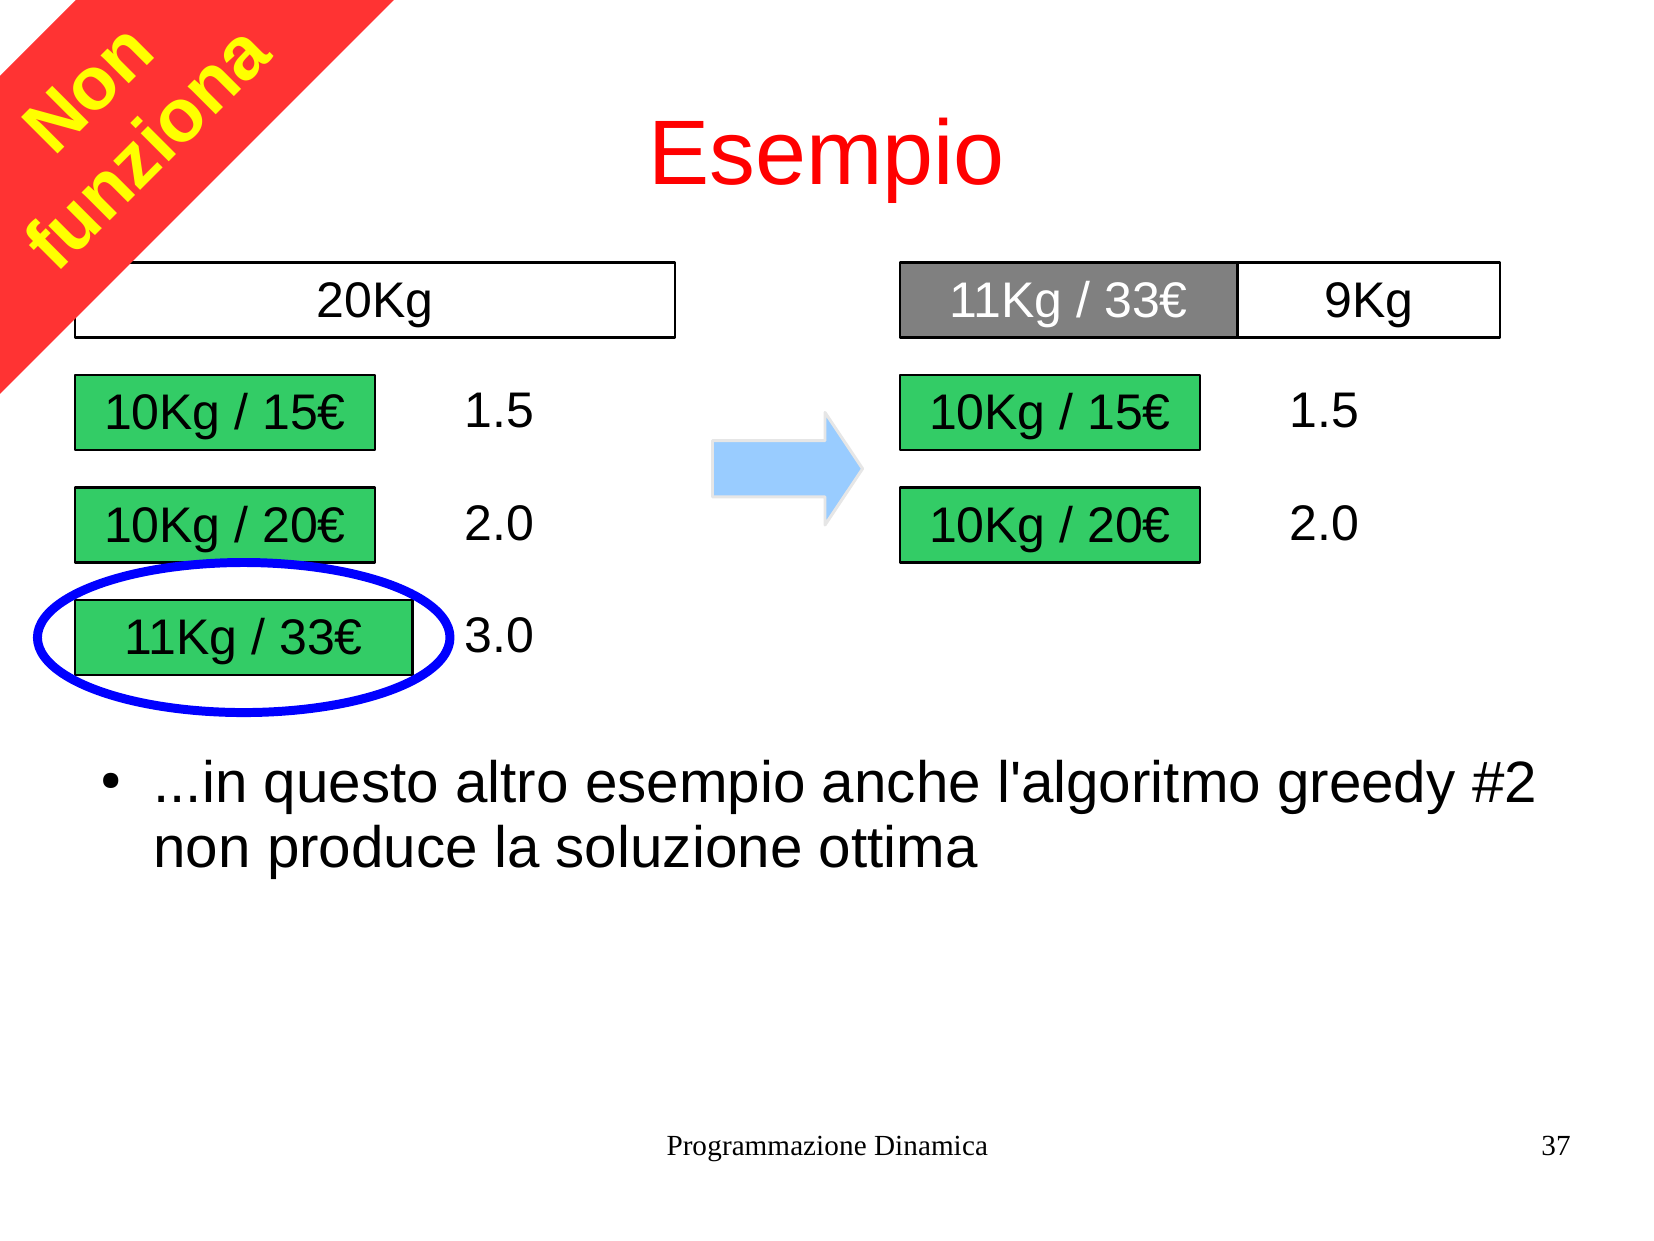

Non
funziona
# Esempio
20Kg
11Kg / 33€
9Kg
10Kg / 15€
1.5
10Kg / 15€
1.5
10Kg / 20€
2.0
10Kg / 20€
2.0
11Kg / 33€
3.0
...in questo altro esempio anche l'algoritmo greedy #2 non produce la soluzione ottima
Programmazione Dinamica
37